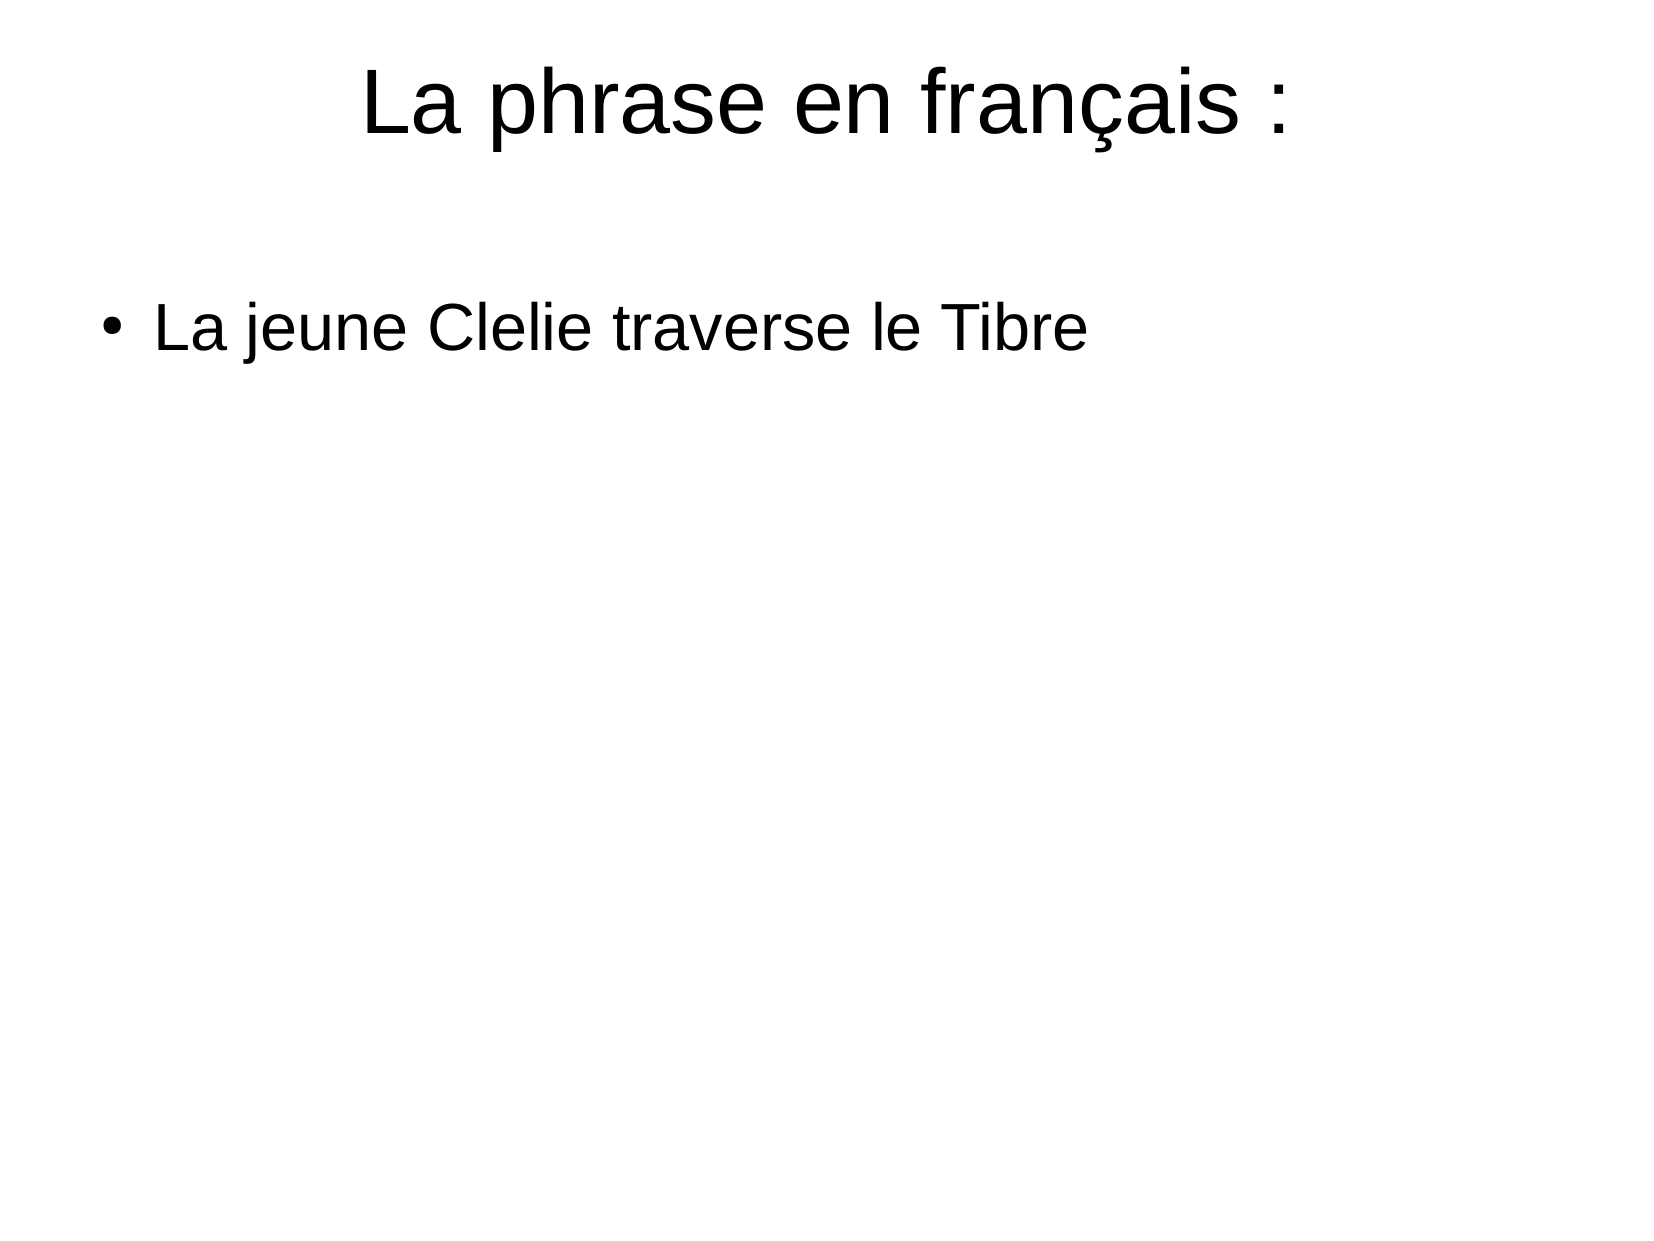

# La phrase en français :
La jeune Clelie traverse le Tibre